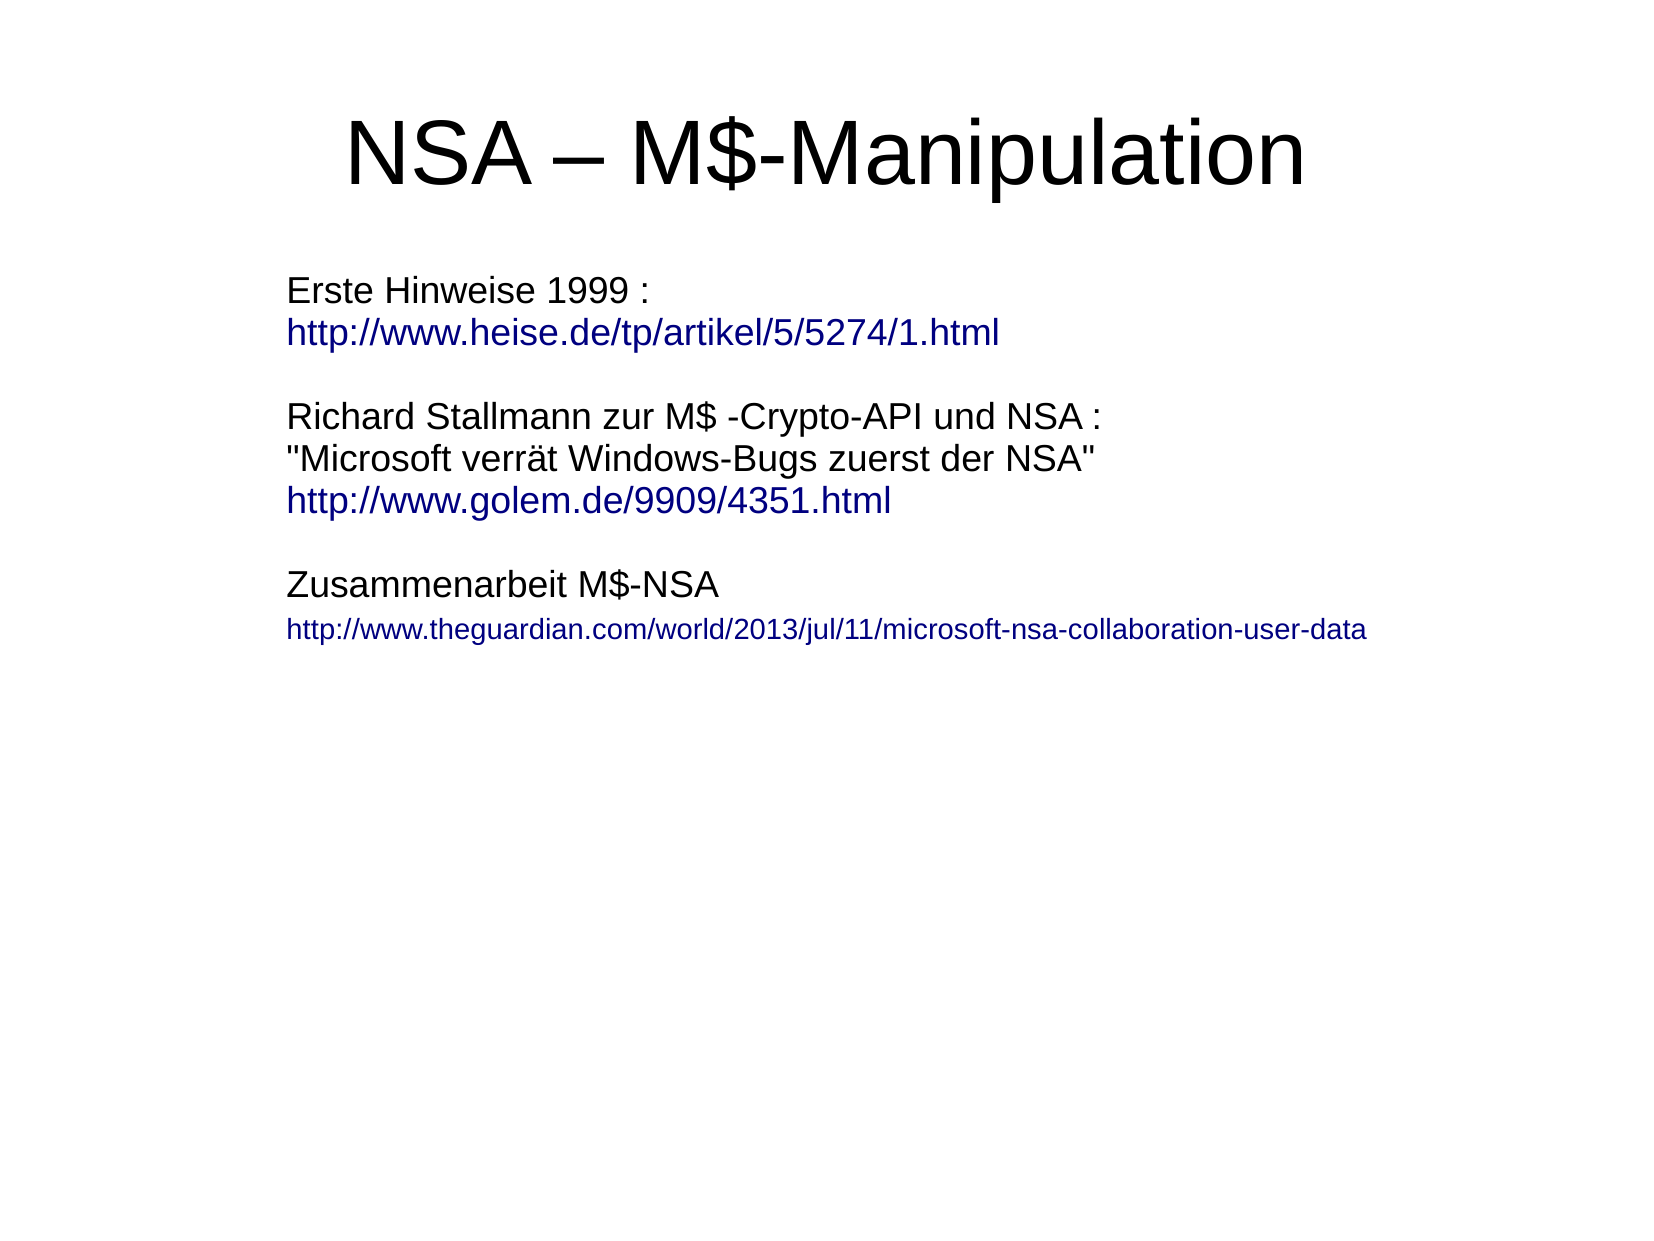

# NSA – M$-Manipulation
Erste Hinweise 1999 :
http://www.heise.de/tp/artikel/5/5274/1.html
Richard Stallmann zur M$ -Crypto-API und NSA :
"Microsoft verrät Windows-Bugs zuerst der NSA" http://www.golem.de/9909/4351.html
Zusammenarbeit M$-NSA
http://www.theguardian.com/world/2013/jul/11/microsoft-nsa-collaboration-user-data